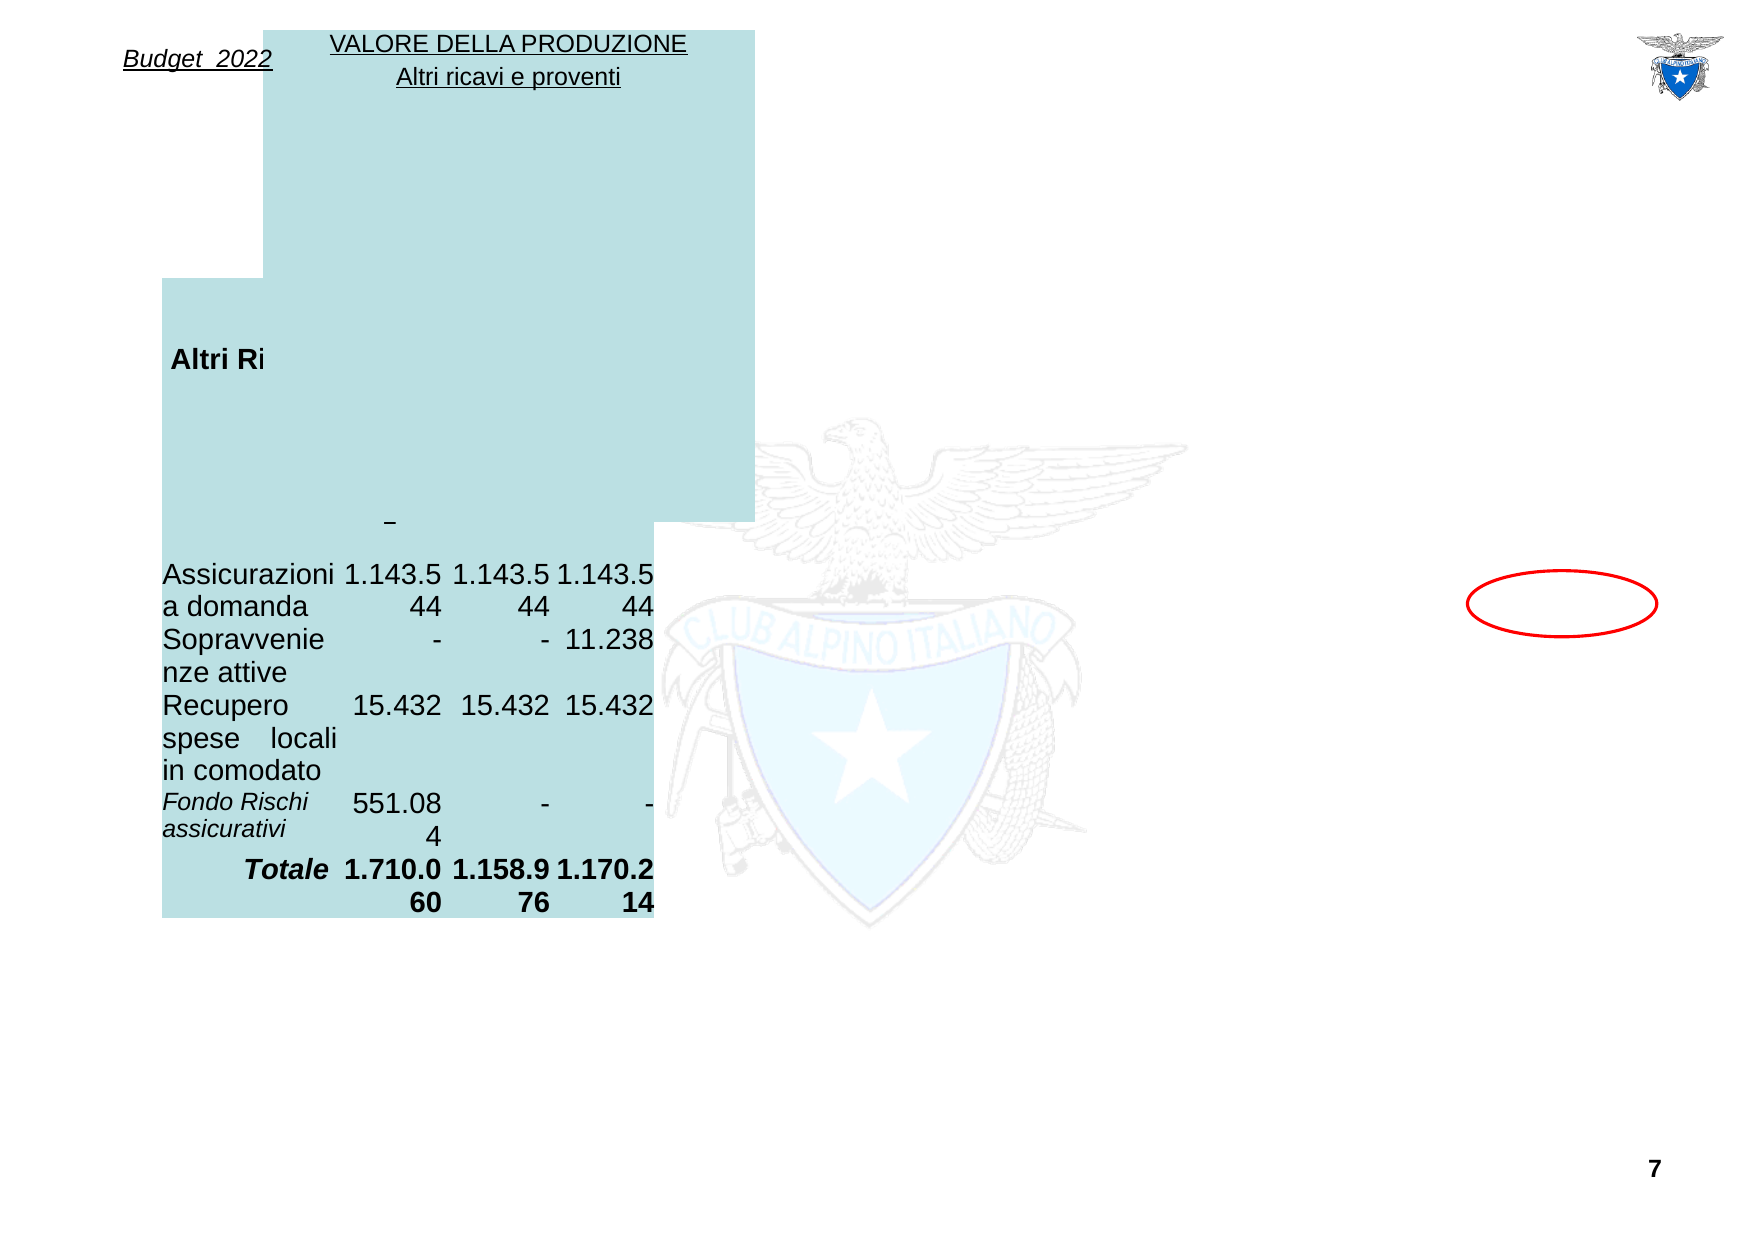

| VALORE DELLA PRODUZIONE Altri ricavi e proventi |
| --- |
Budget 2022
| Altri Ricavi | Budget previsionale economico 2022 Del. CDC 188/2021 | Budget previsionale economico 2022 Del. CDC 63/2022 | Proiezione al 31.12.2022 |
| --- | --- | --- | --- |
| Assicurazioni a domanda | 1.143.544 | 1.143.544 | 1.143.544 |
| Sopravvenienze attive | - | - | 11.238 |
| Recupero spese locali in comodato | 15.432 | 15.432 | 15.432 |
| Fondo Rischi assicurativi | 551.084 | - | - |
| Totale | 1.710.060 | 1.158.976 | 1.170.214 |
7